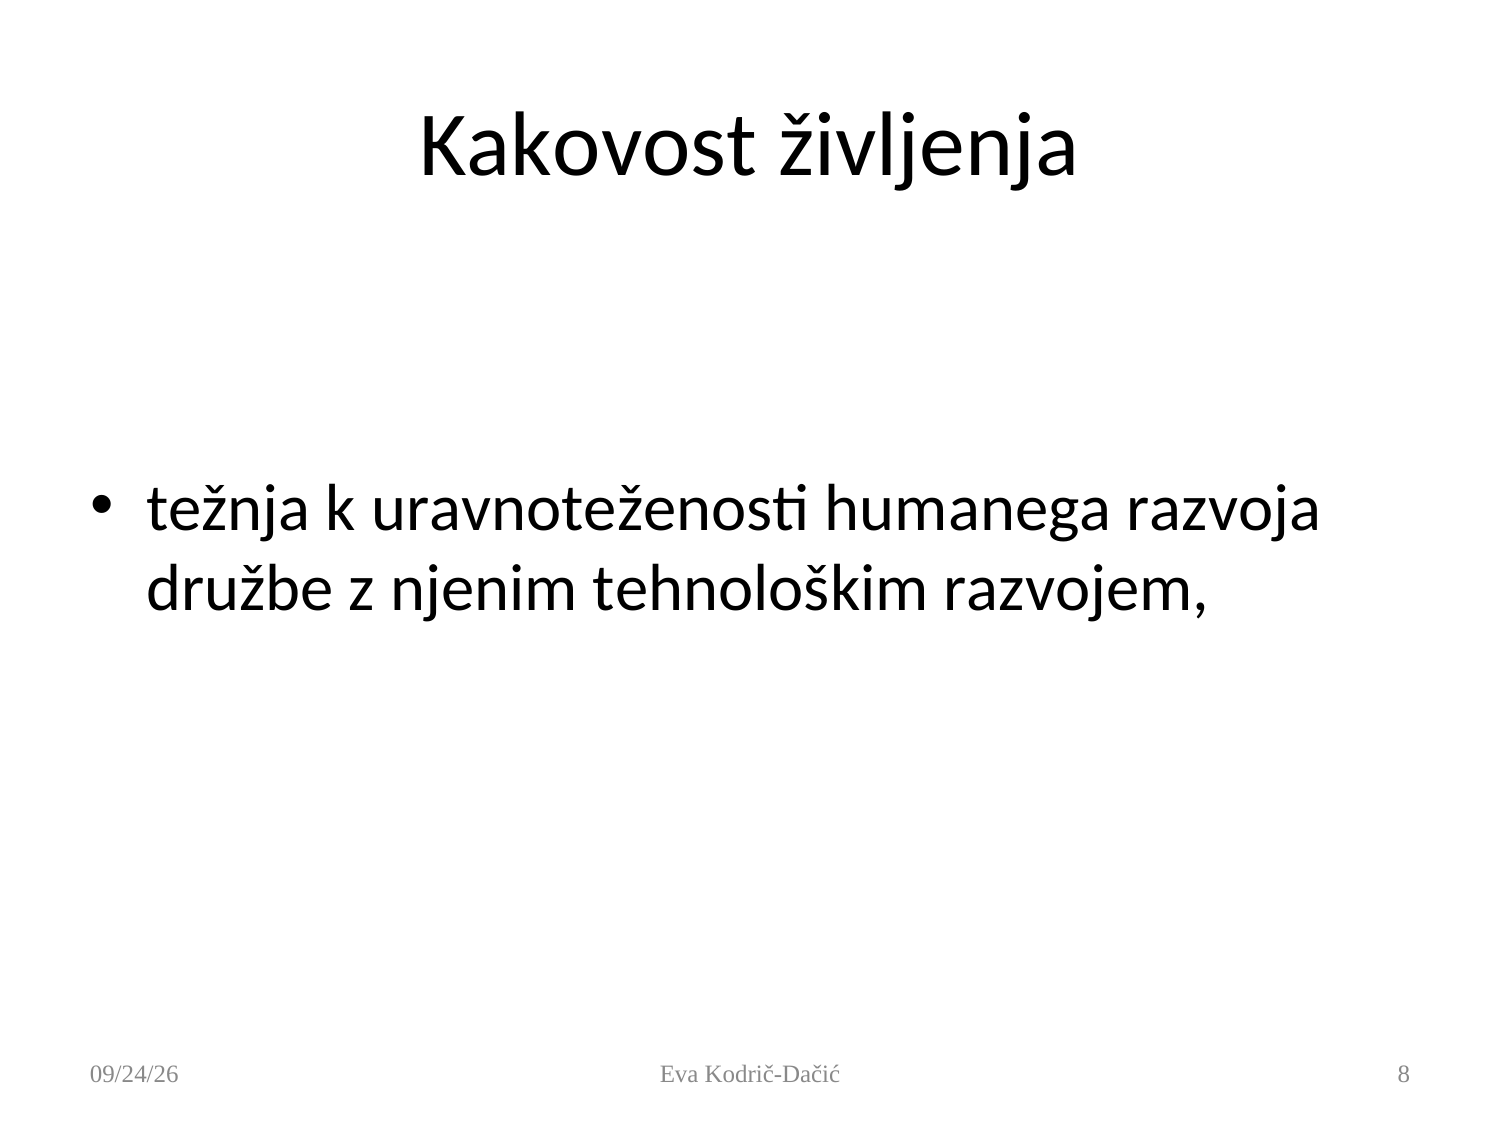

# Kakovost življenja
težnja k uravnoteženosti humanega razvoja družbe z njenim tehnološkim razvojem,
Eva Kodrič-Dačić